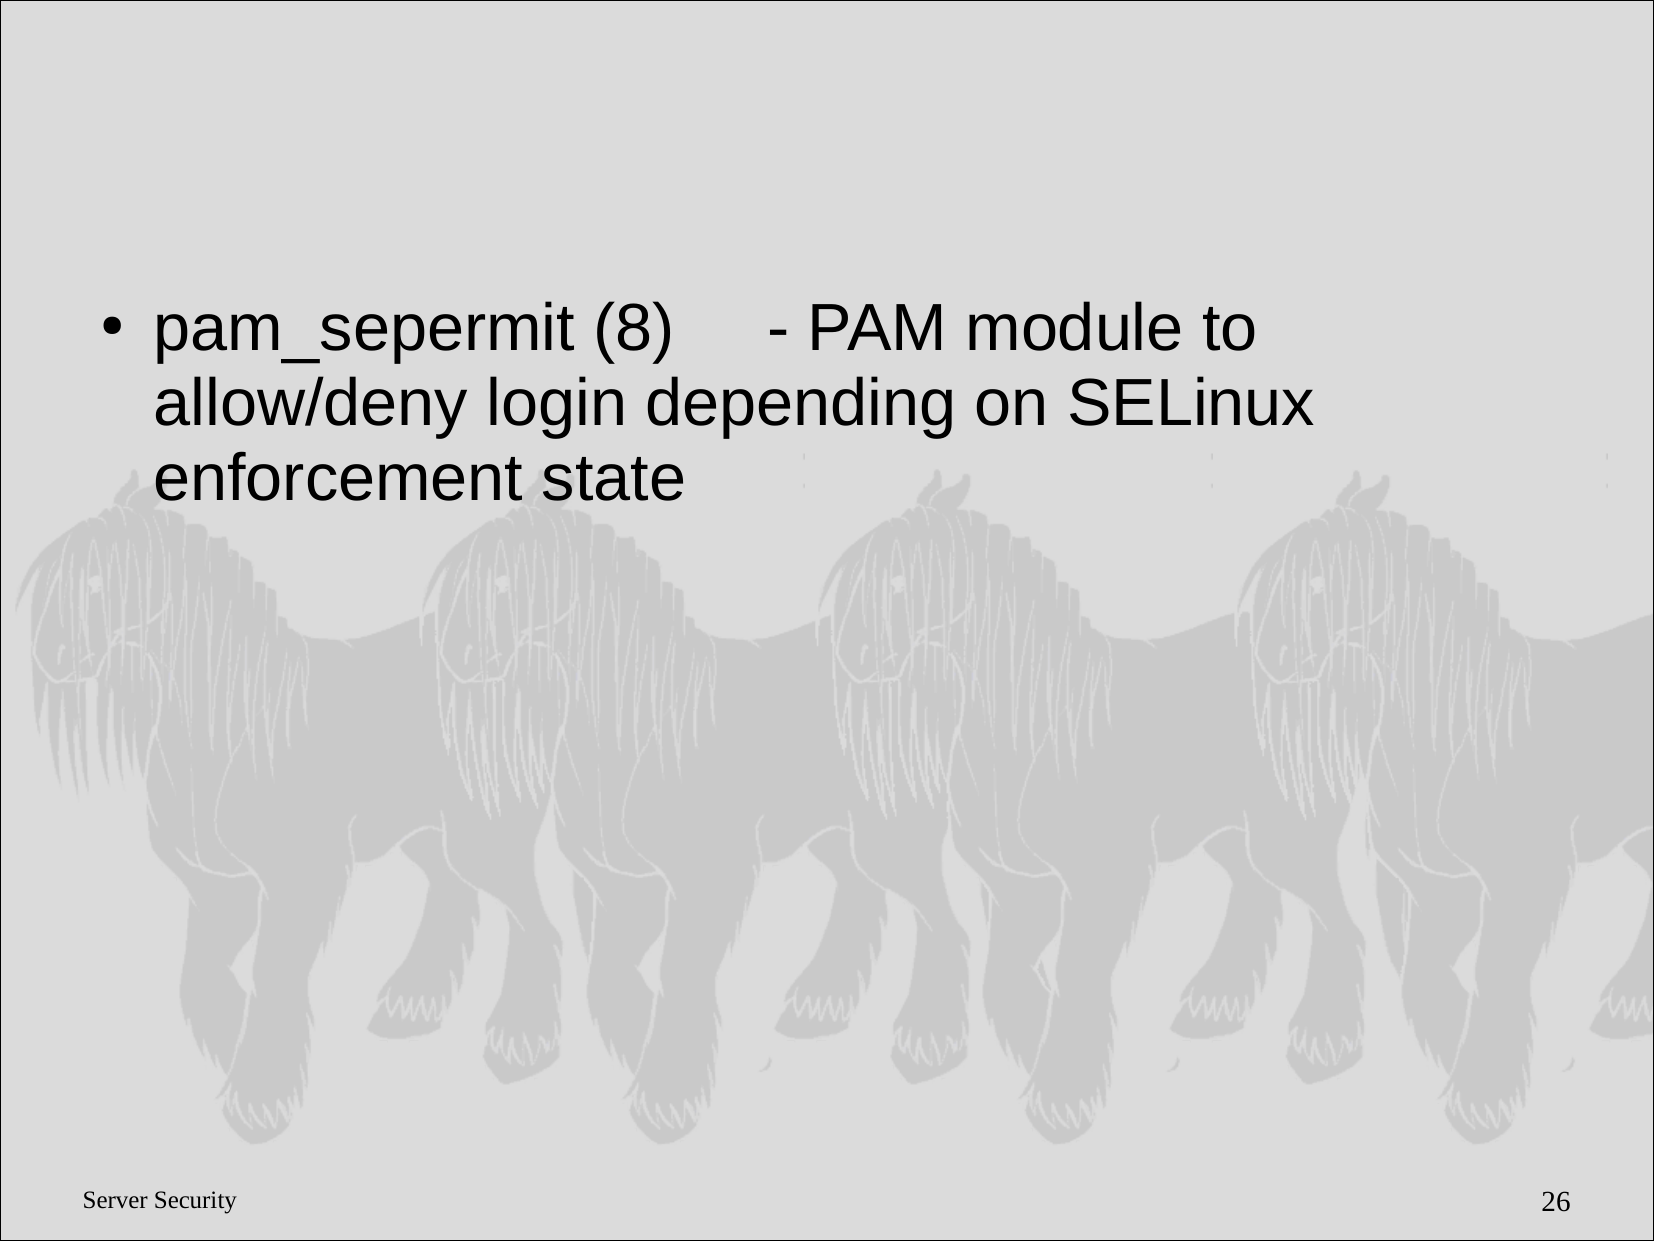

#
pam_sepermit (8) - PAM module to allow/deny login depending on SELinux enforcement state